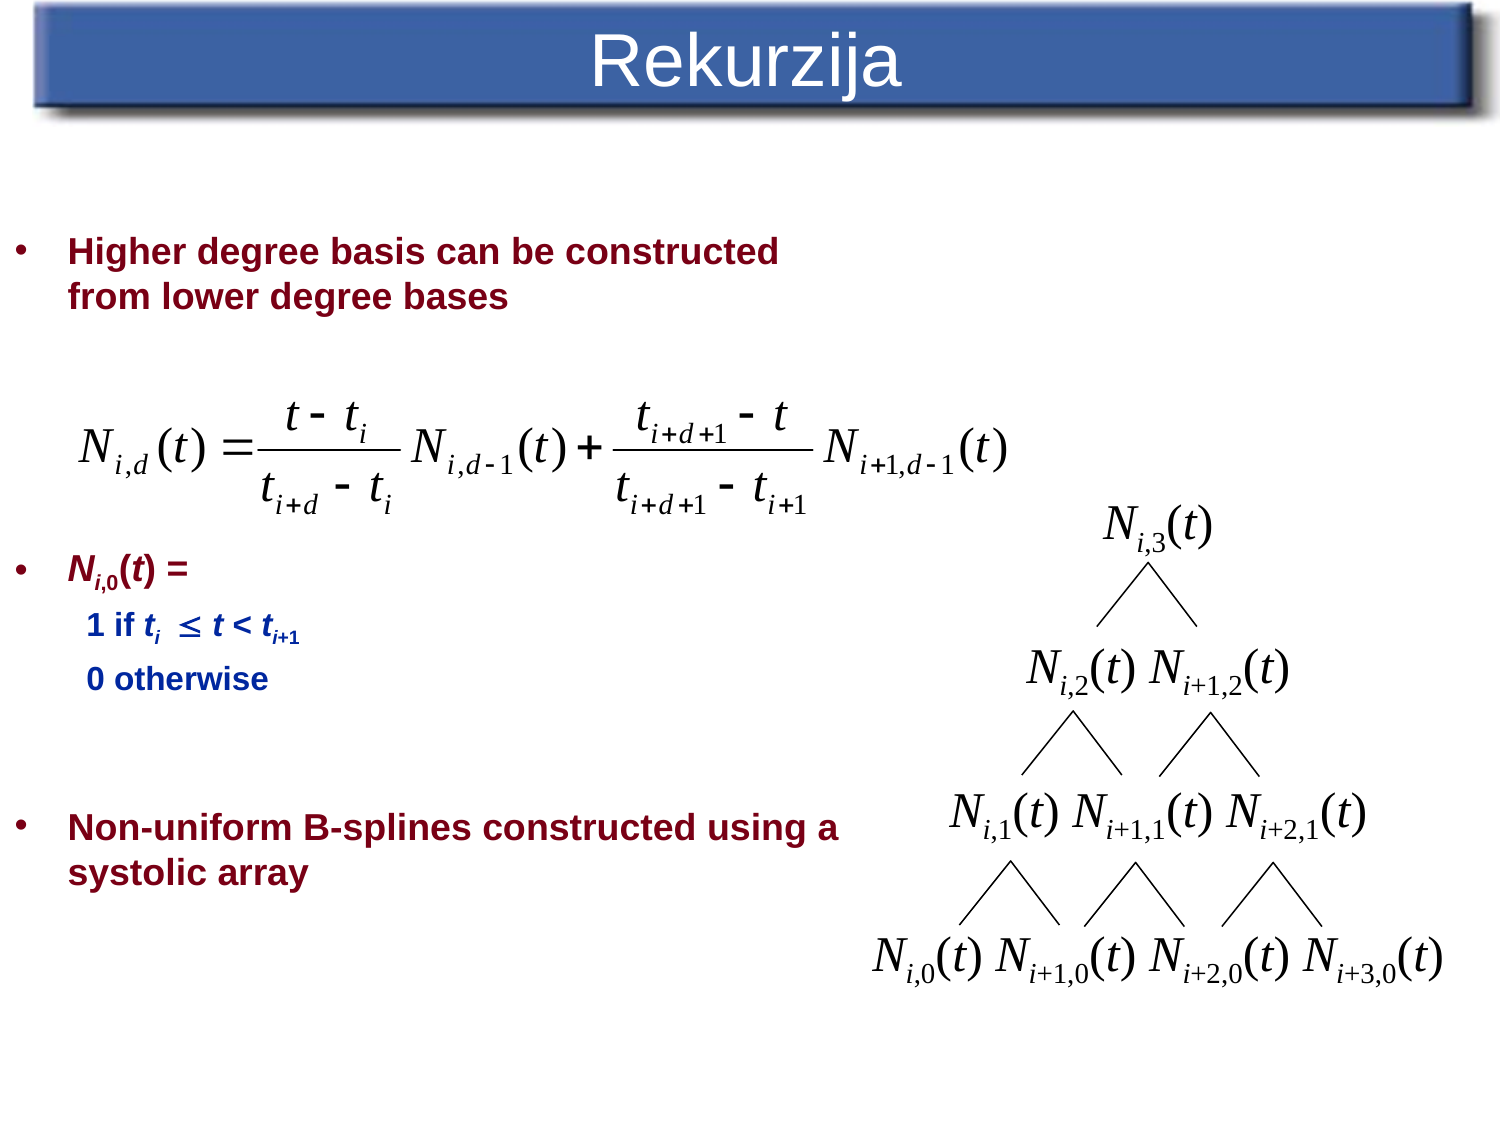

# Rekurzija
Higher degree basis can be constructed from lower degree bases
Ni,0(t) =
1 if ti t < ti+1
0 otherwise
Non-uniform B-splines constructed using a systolic array
Ni,3(t)
Ni,2(t) Ni+1,2(t)
Ni,1(t) Ni+1,1(t) Ni+2,1(t)
Ni,0(t) Ni+1,0(t) Ni+2,0(t) Ni+3,0(t)